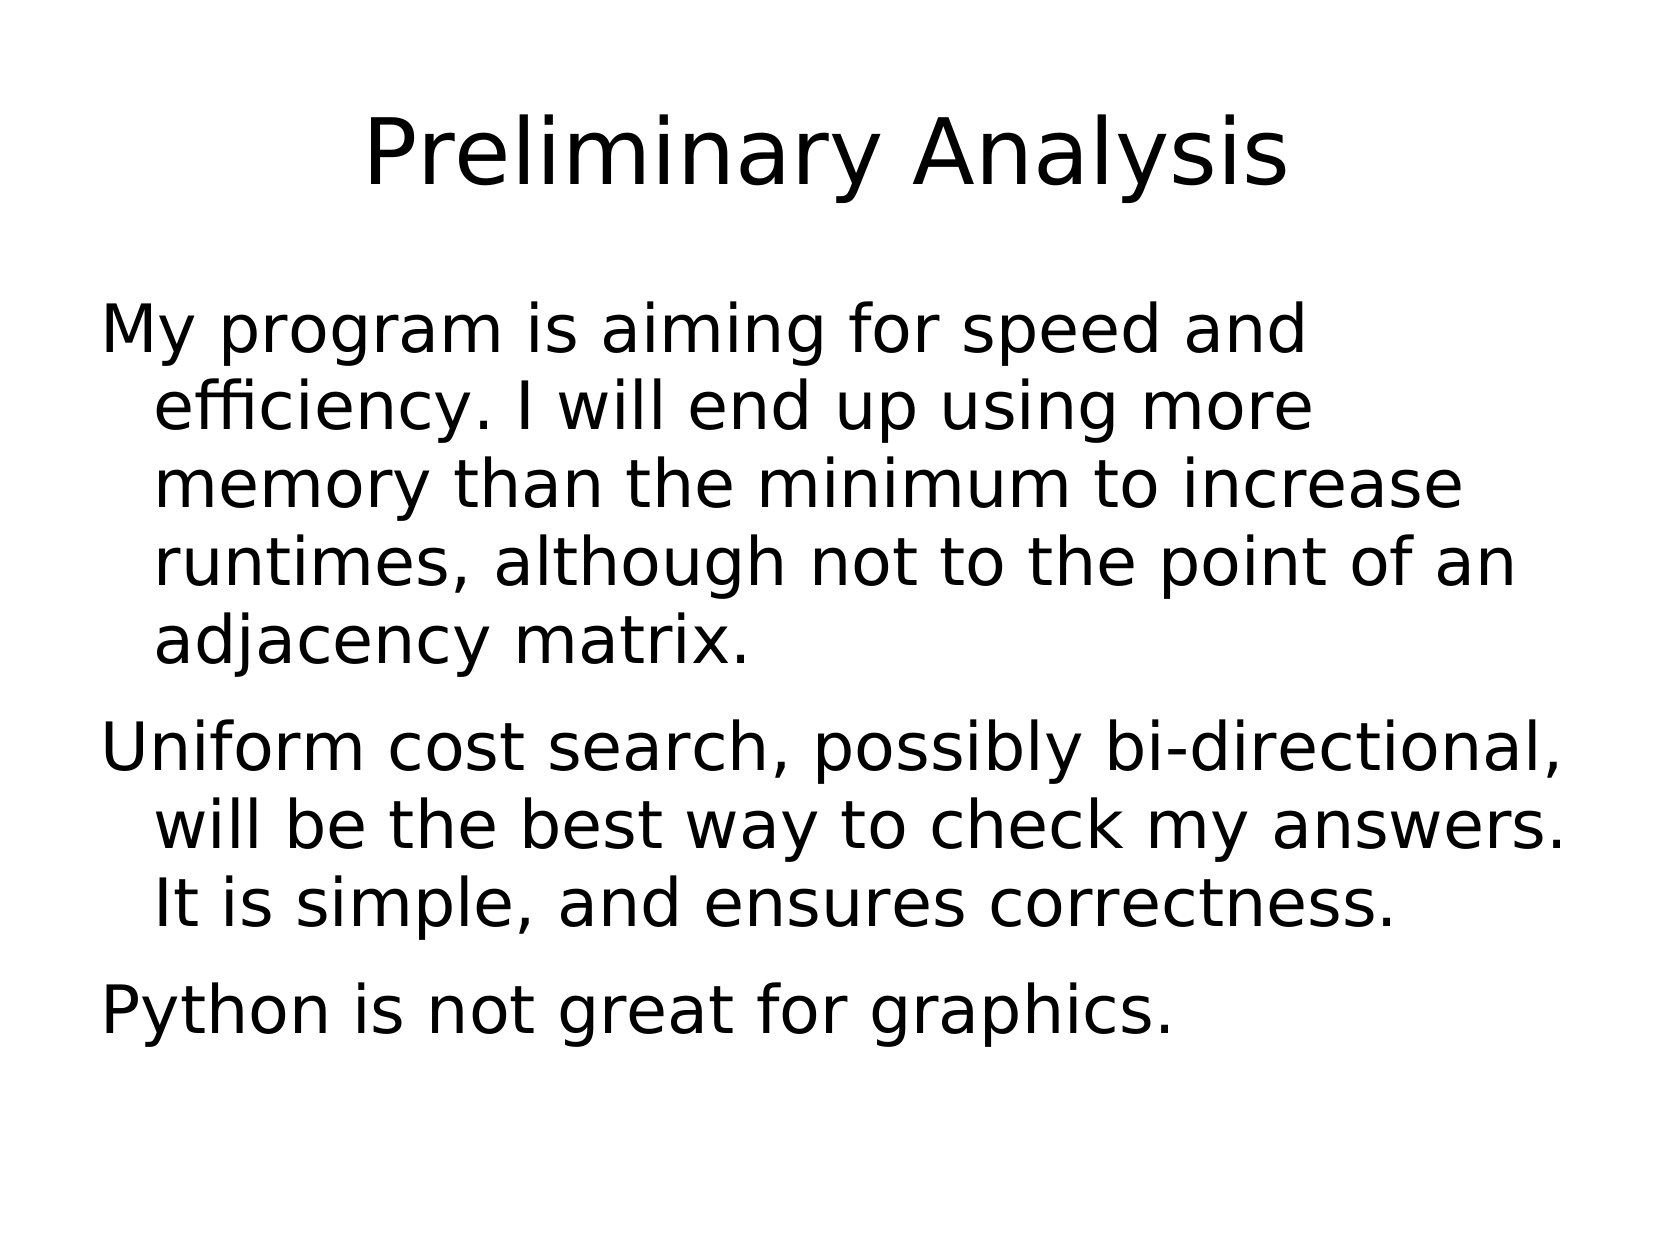

# Preliminary Analysis
My program is aiming for speed and efficiency. I will end up using more memory than the minimum to increase runtimes, although not to the point of an adjacency matrix.
Uniform cost search, possibly bi-directional, will be the best way to check my answers. It is simple, and ensures correctness.
Python is not great for graphics.